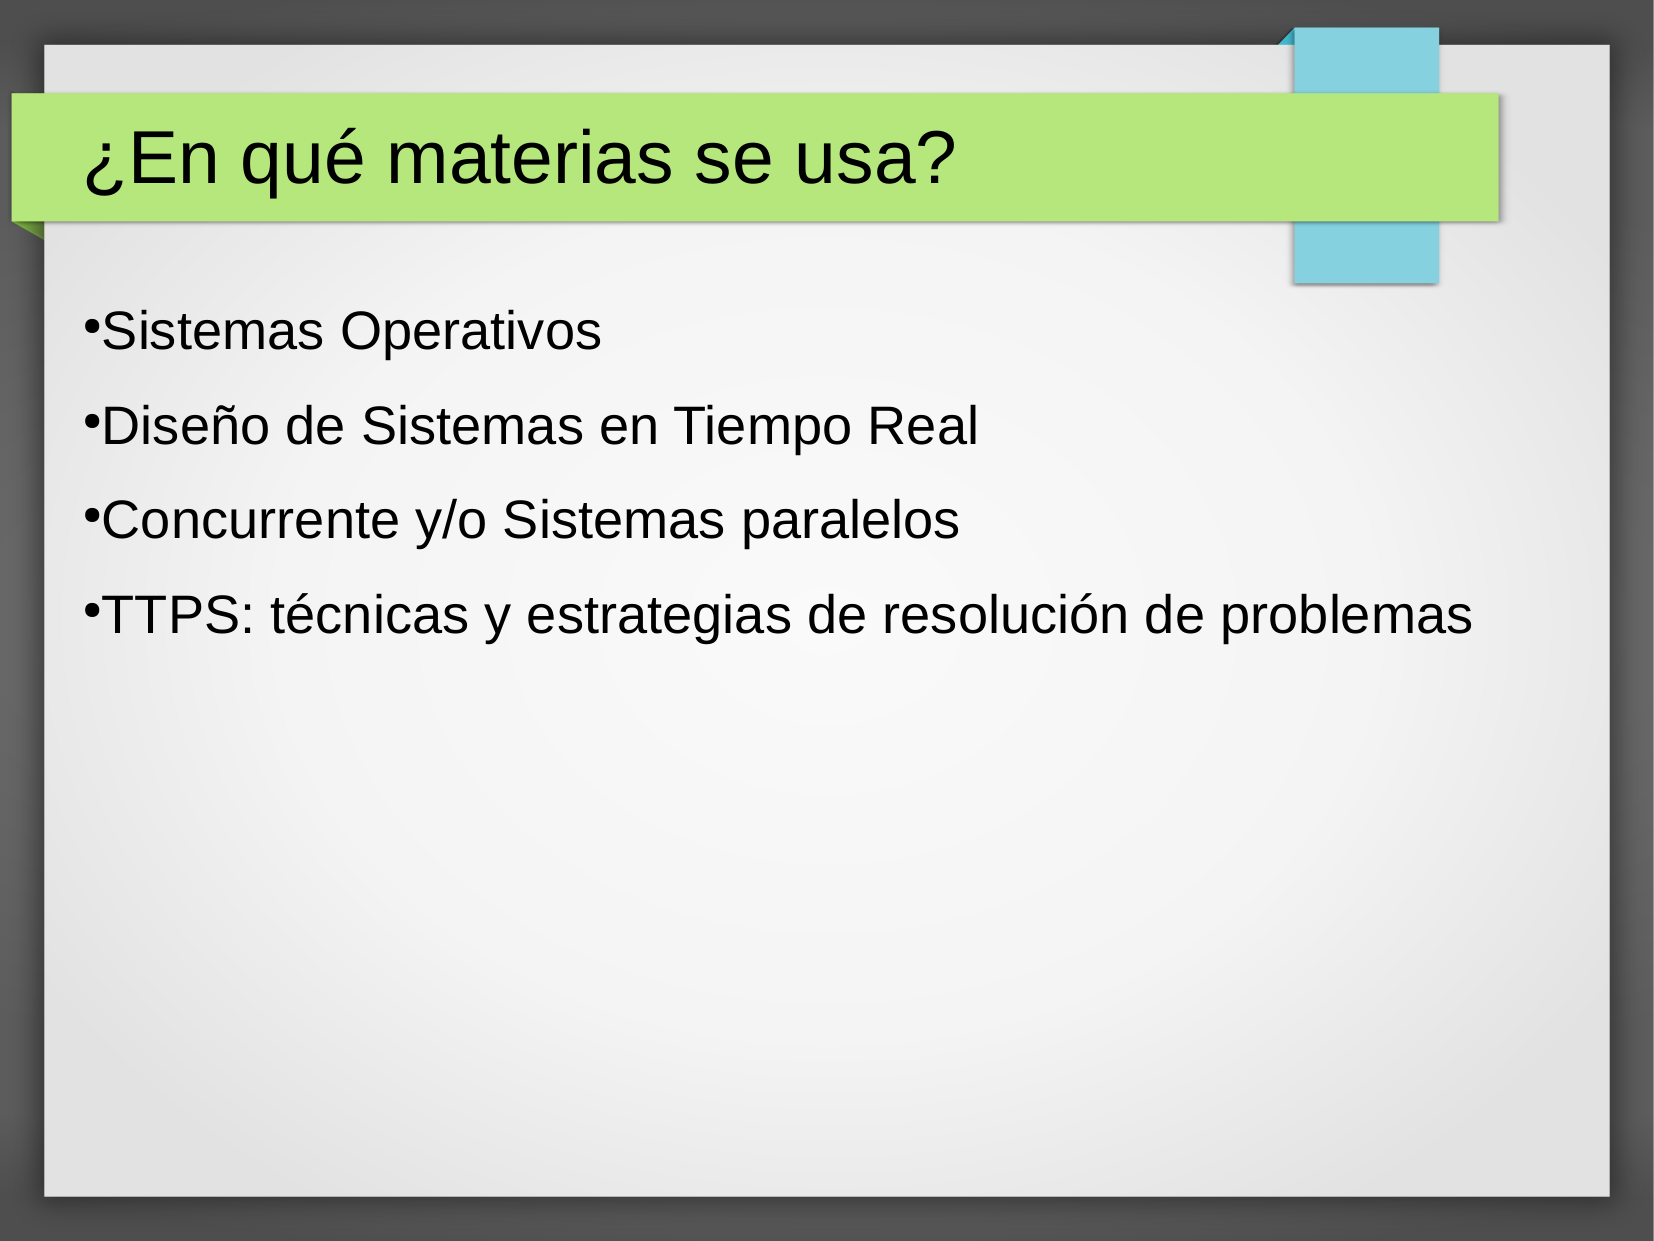

# ¿En qué materias se usa?
Sistemas Operativos
Diseño de Sistemas en Tiempo Real
Concurrente y/o Sistemas paralelos
TTPS: técnicas y estrategias de resolución de problemas